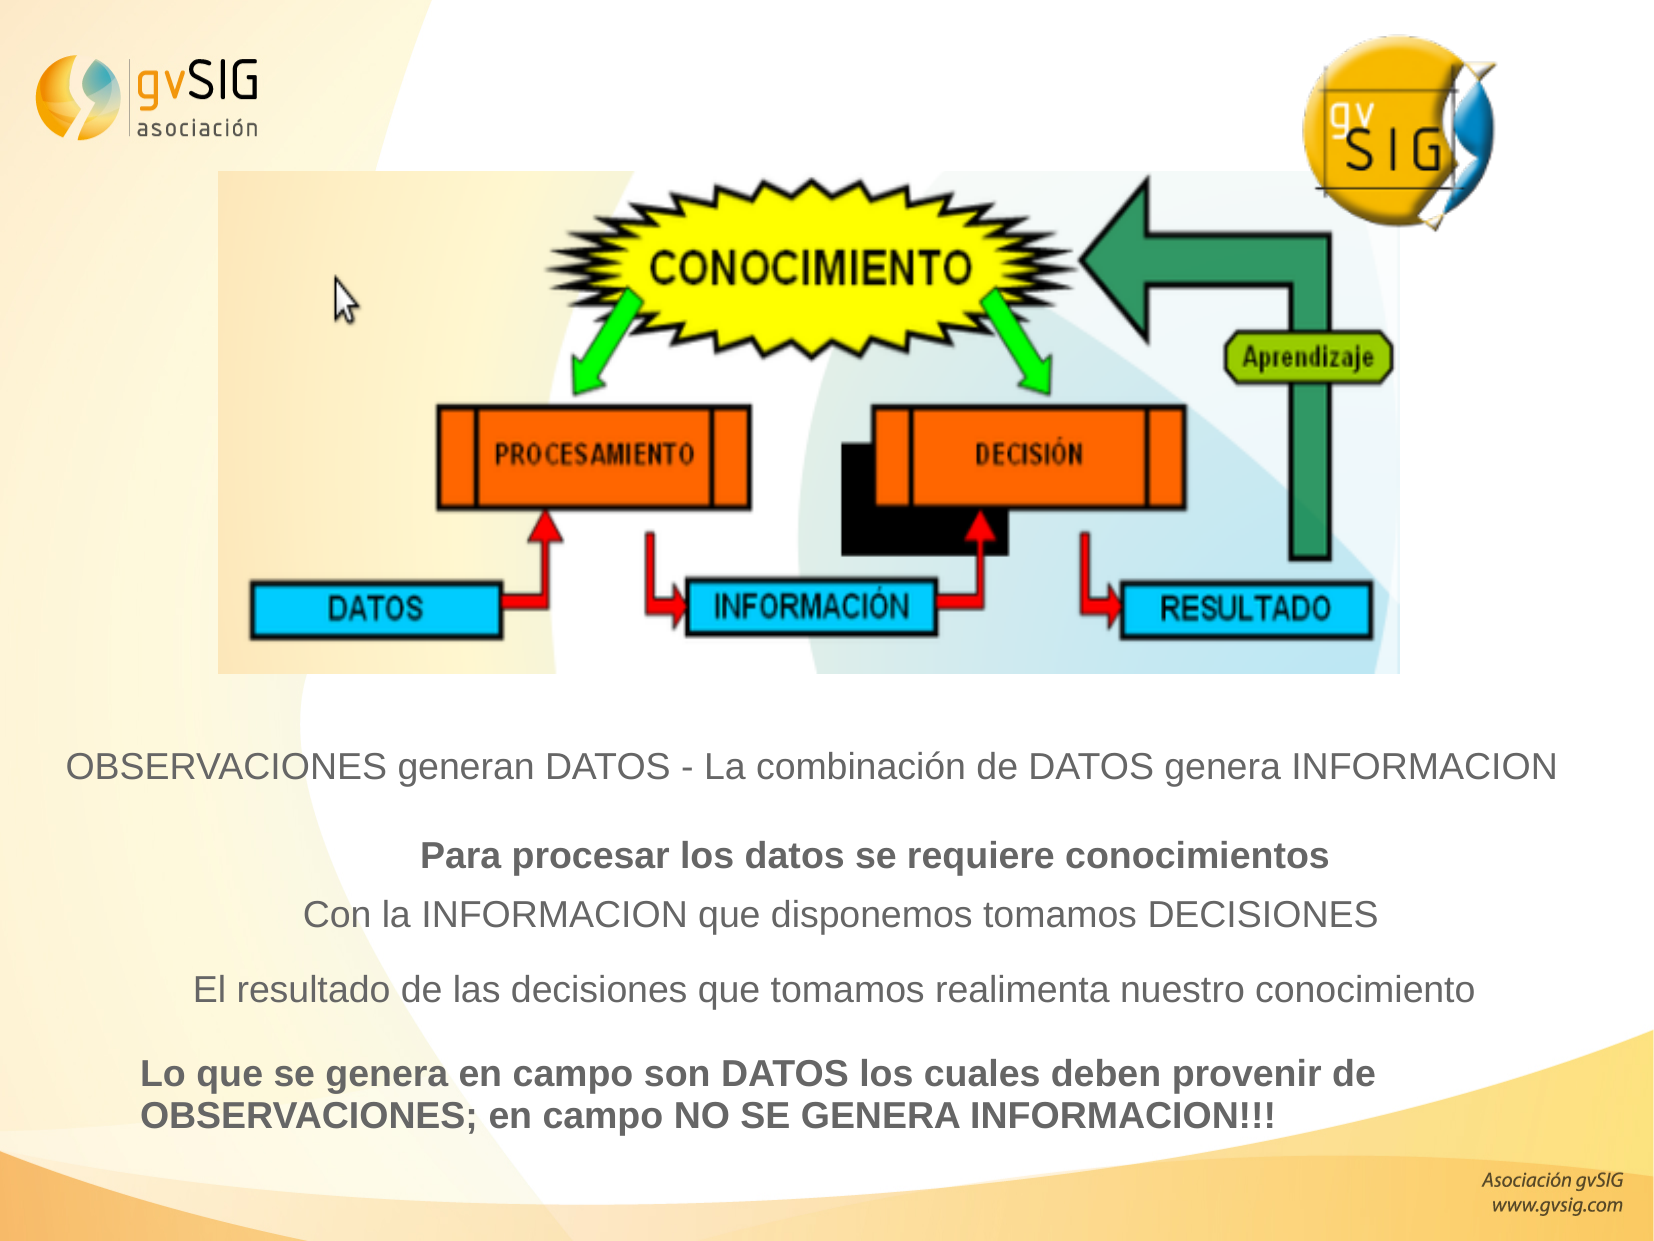

OBSERVACIONES generan DATOS - La combinación de DATOS genera INFORMACION
Para procesar los datos se requiere conocimientos
Con la INFORMACION que disponemos tomamos DECISIONES
El resultado de las decisiones que tomamos realimenta nuestro conocimiento
Lo que se genera en campo son DATOS los cuales deben provenir de
OBSERVACIONES; en campo NO SE GENERA INFORMACION!!!